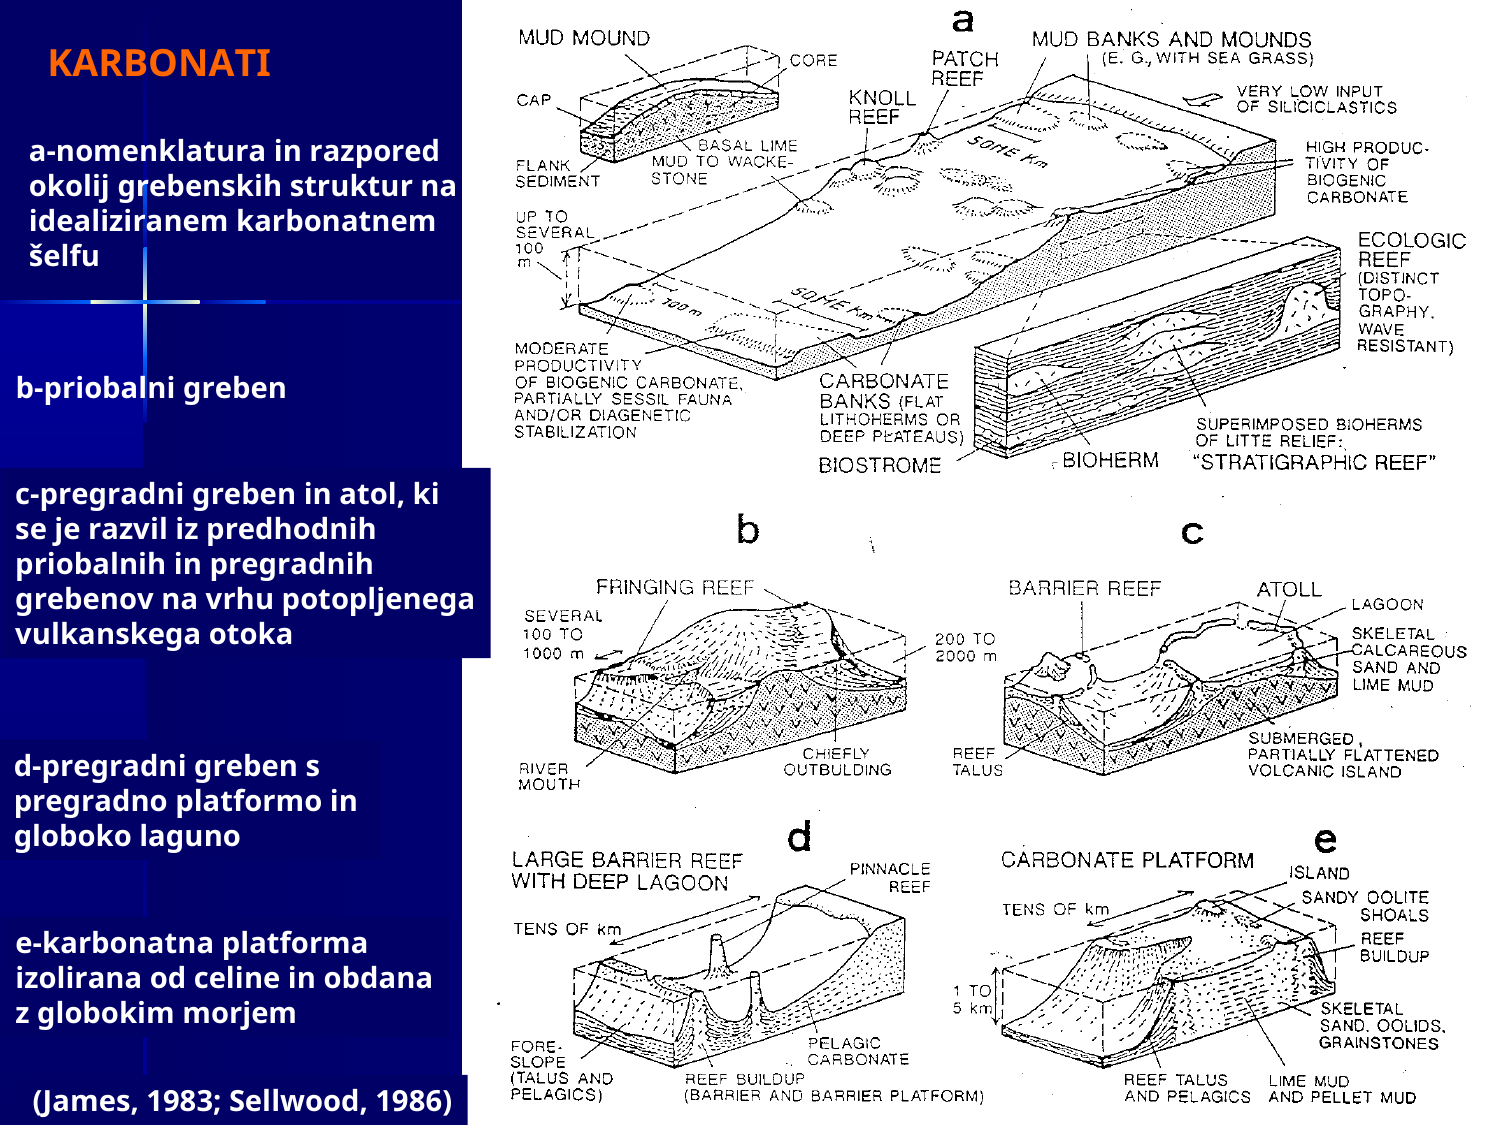

KARBONATI
a-nomenklatura in razpored
okolij grebenskih struktur na
idealiziranem karbonatnem
šelfu
b-priobalni greben
c-pregradni greben in atol, ki
se je razvil iz predhodnih
priobalnih in pregradnih
grebenov na vrhu potopljenega
vulkanskega otoka
d-pregradni greben s
pregradno platformo in
globoko laguno
e-karbonatna platforma
izolirana od celine in obdana
z globokim morjem
(James, 1983; Sellwood, 1986)